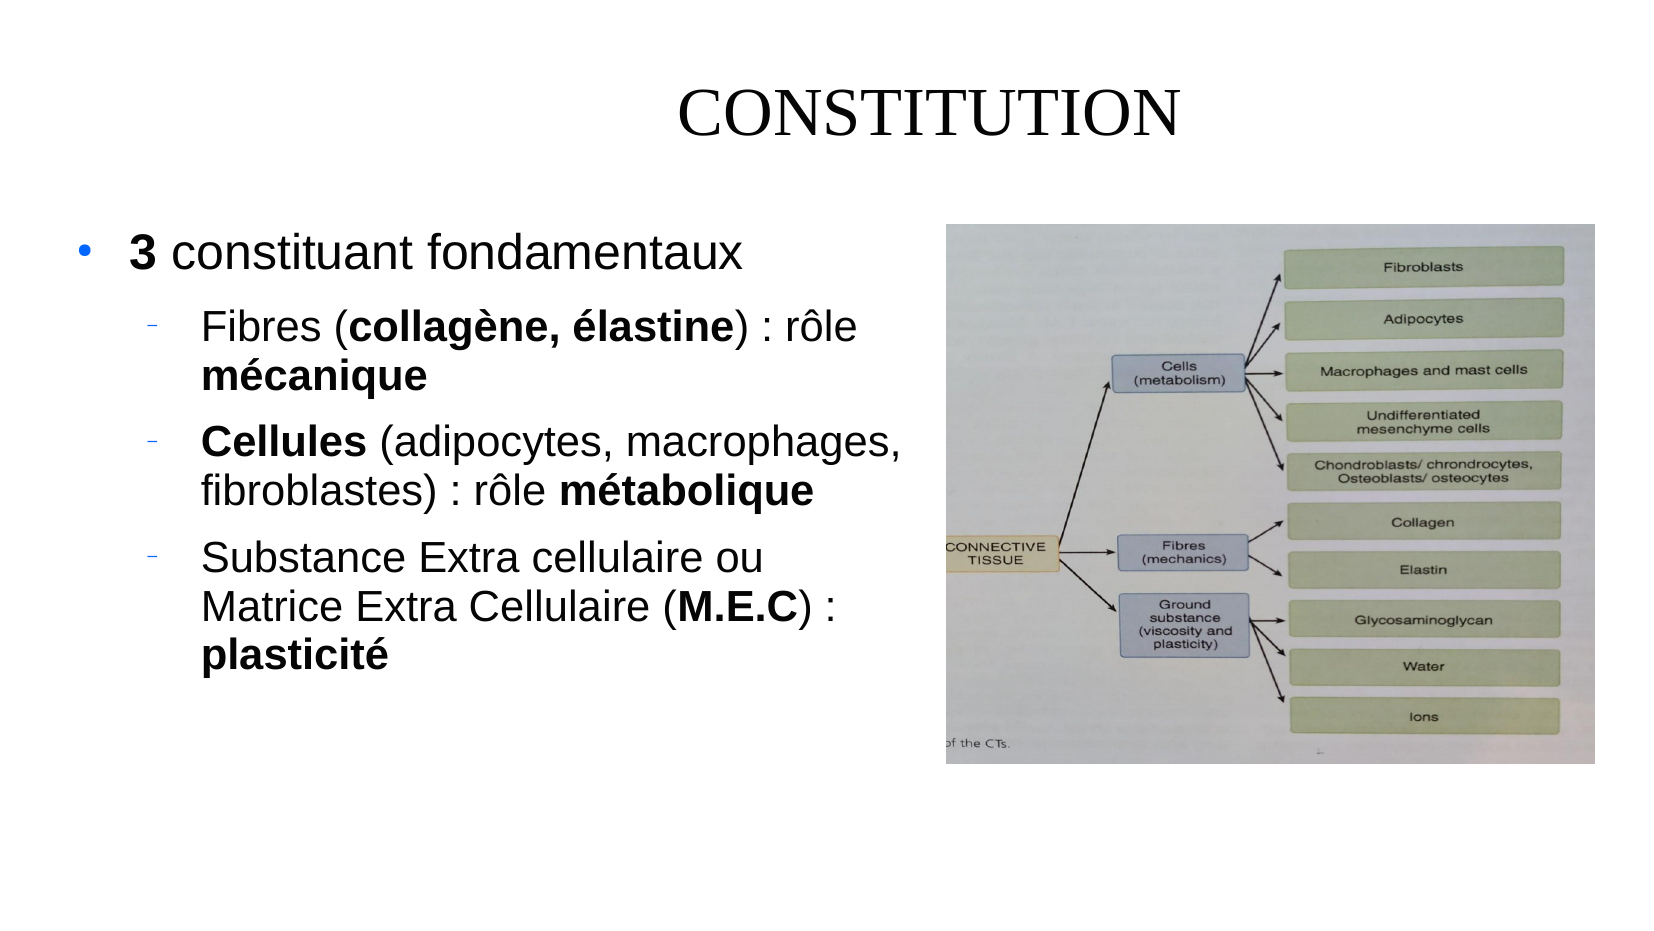

# CONSTITUTION
3 constituant fondamentaux
Fibres (collagène, élastine) : rôle mécanique
Cellules (adipocytes, macrophages, fibroblastes) : rôle métabolique
Substance Extra cellulaire ou Matrice Extra Cellulaire (M.E.C) : plasticité
Le tissu conjonctif, par Nicolas Truffart, Ecole Française d'Ashtanga Yoga
3